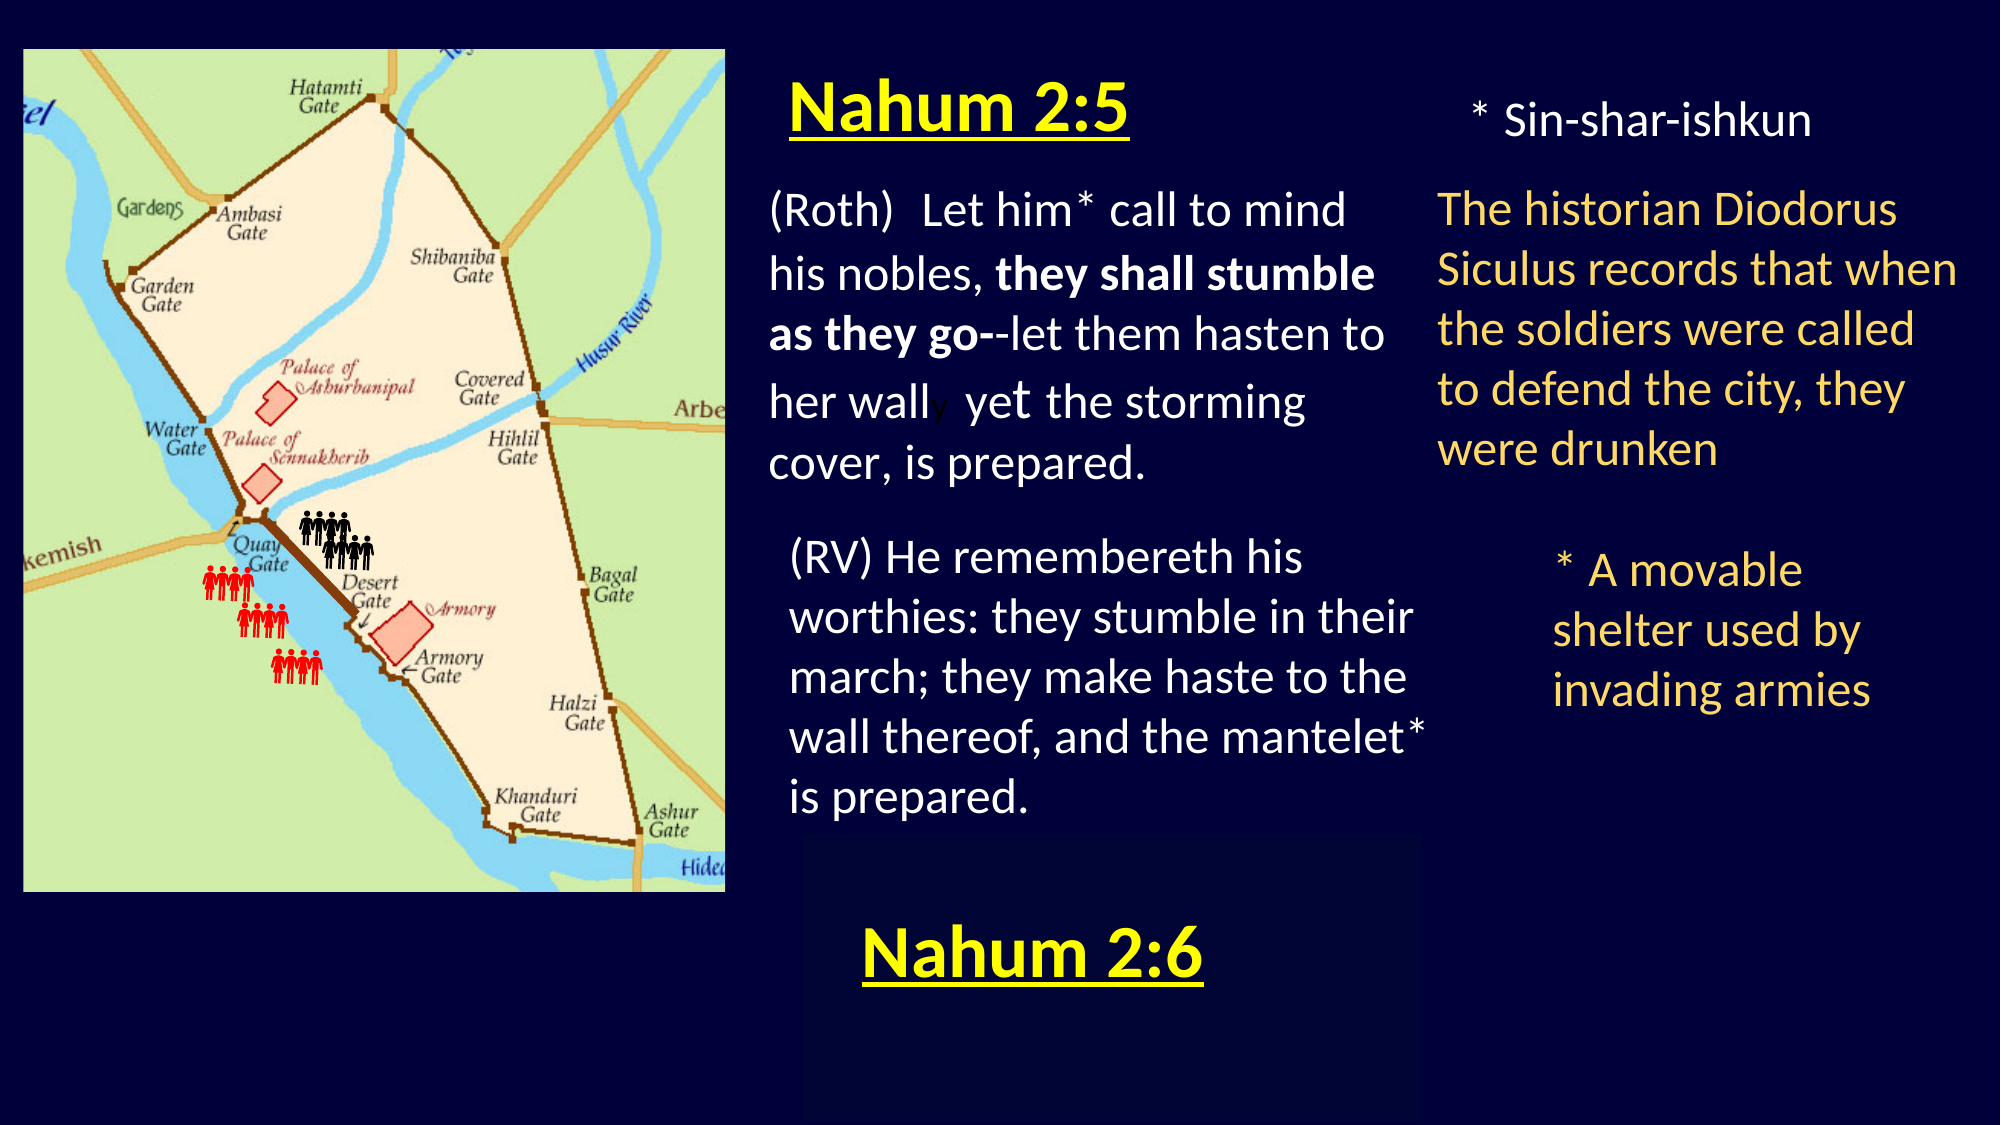

Nahum 2:5
* Sin-shar-ishkun
(Roth)  Let him* call to mind his nobles, they shall stumble as they go--let them hasten to her wally yet the storming cover, is prepared.
The historian Diodorus Siculus records that when the soldiers were called to defend the city, they were drunken
(RV) He remembereth his worthies: they stumble in their march; they make haste to the wall thereof, and the mantelet* is prepared.
* A movable shelter used by invading armies
Nah.1:10 ….while they are drunken as drunkards, they shall be devoured as stubble fully dry.
Nahum 2:6